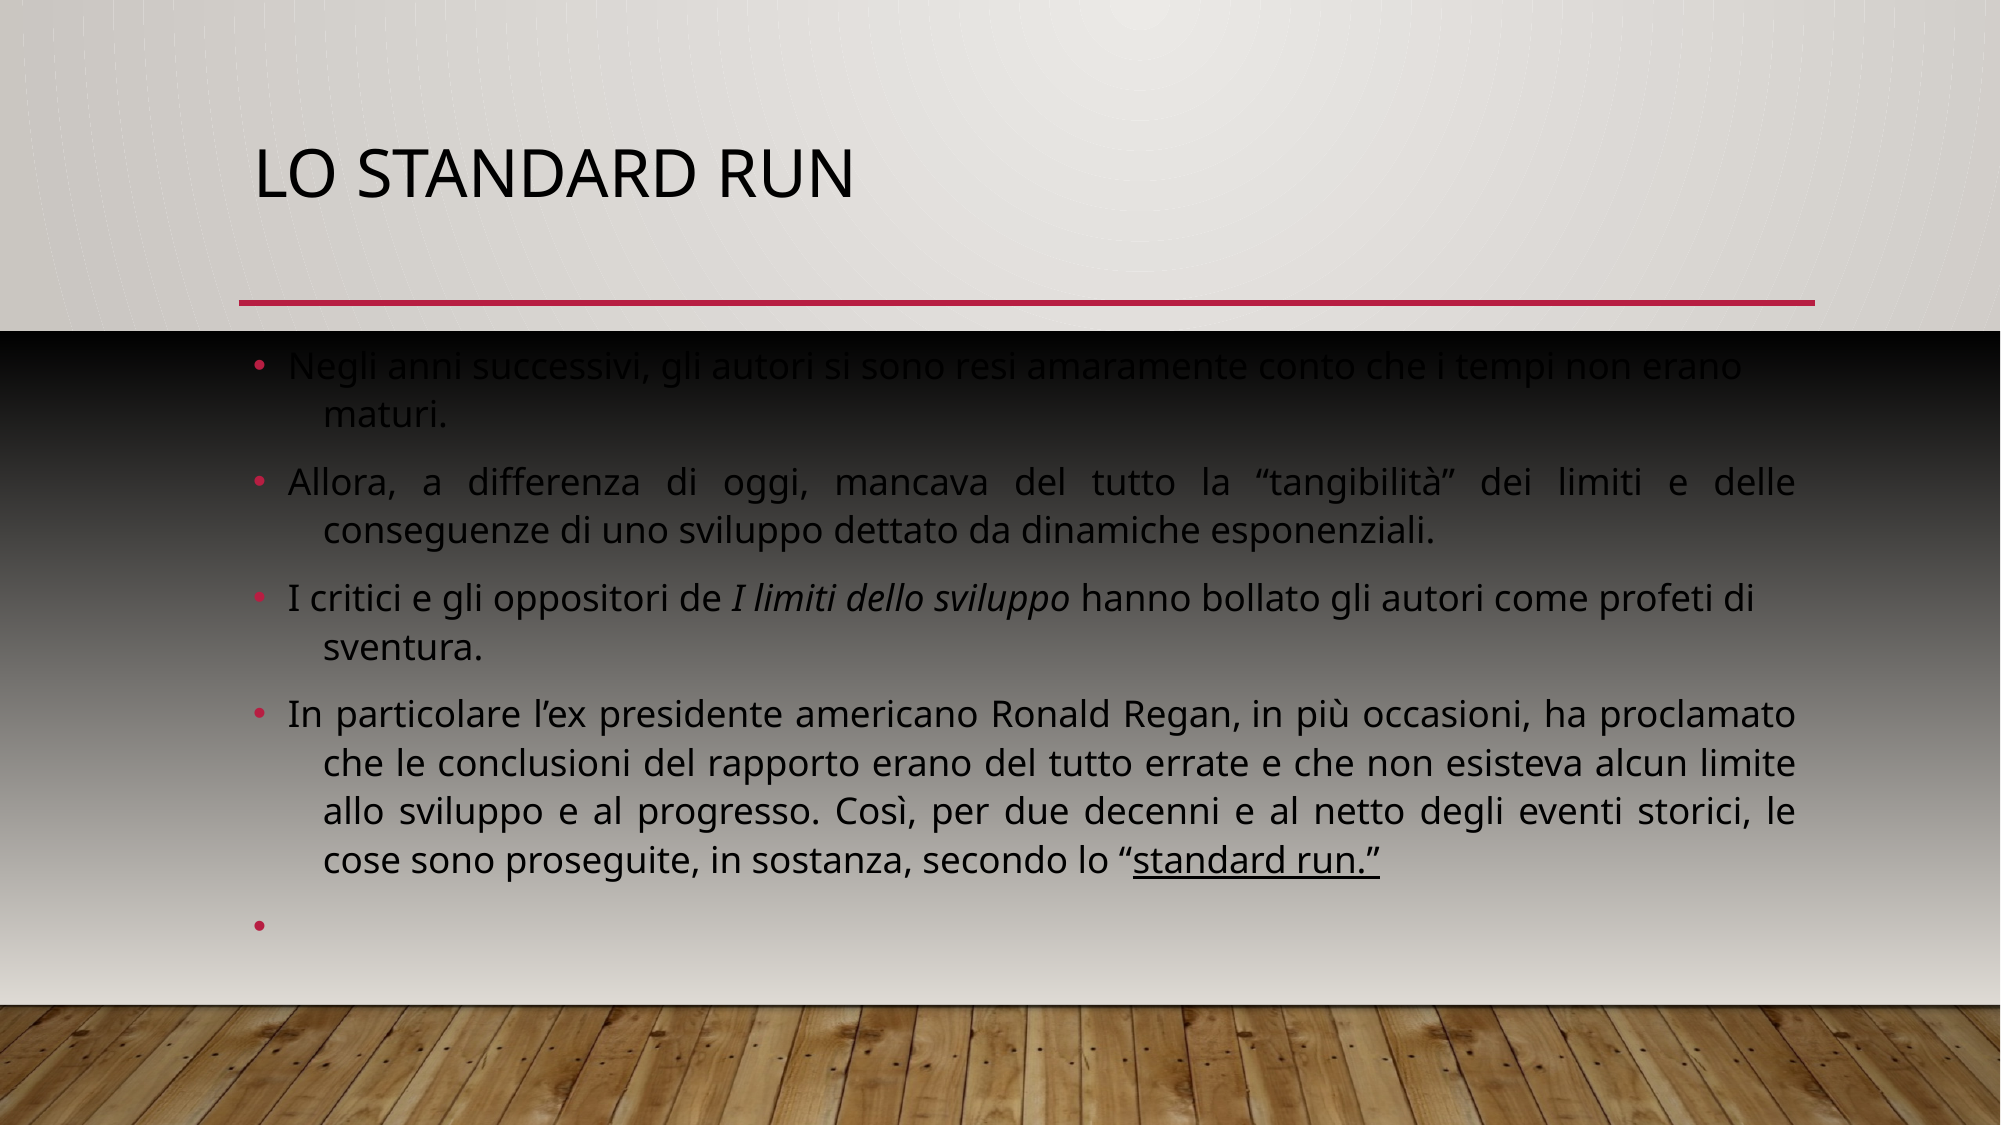

# Lo standard run
Negli anni successivi, gli autori si sono resi amaramente conto che i tempi non erano maturi.
Allora, a differenza di oggi, mancava del tutto la “tangibilità” dei limiti e delle conseguenze di uno sviluppo dettato da dinamiche esponenziali.
I critici e gli oppositori de I limiti dello sviluppo hanno bollato gli autori come profeti di sventura.
In particolare l’ex presidente americano Ronald Regan, in più occasioni, ha proclamato che le conclusioni del rapporto erano del tutto errate e che non esisteva alcun limite allo sviluppo e al progresso. Così, per due decenni e al netto degli eventi storici, le cose sono proseguite, in sostanza, secondo lo “standard run.”